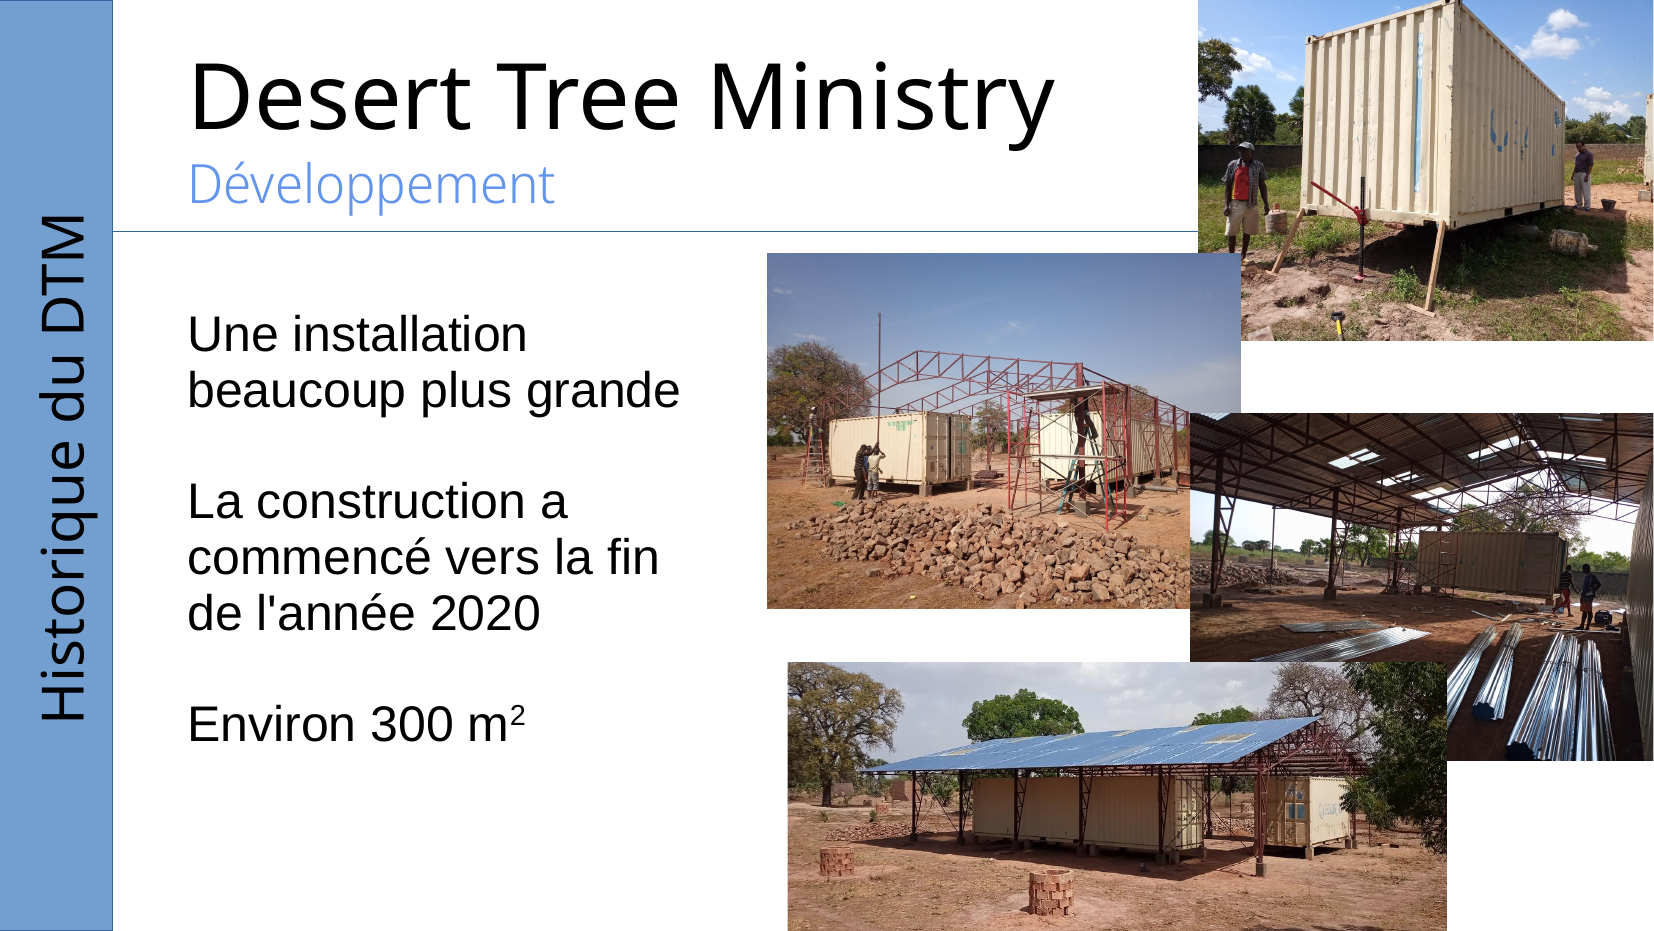

# Desert Tree Ministry
Développement
Une installation beaucoup plus grande
La construction a commencé vers la fin de l'année 2020
Environ 300 m2
Historique du DTM